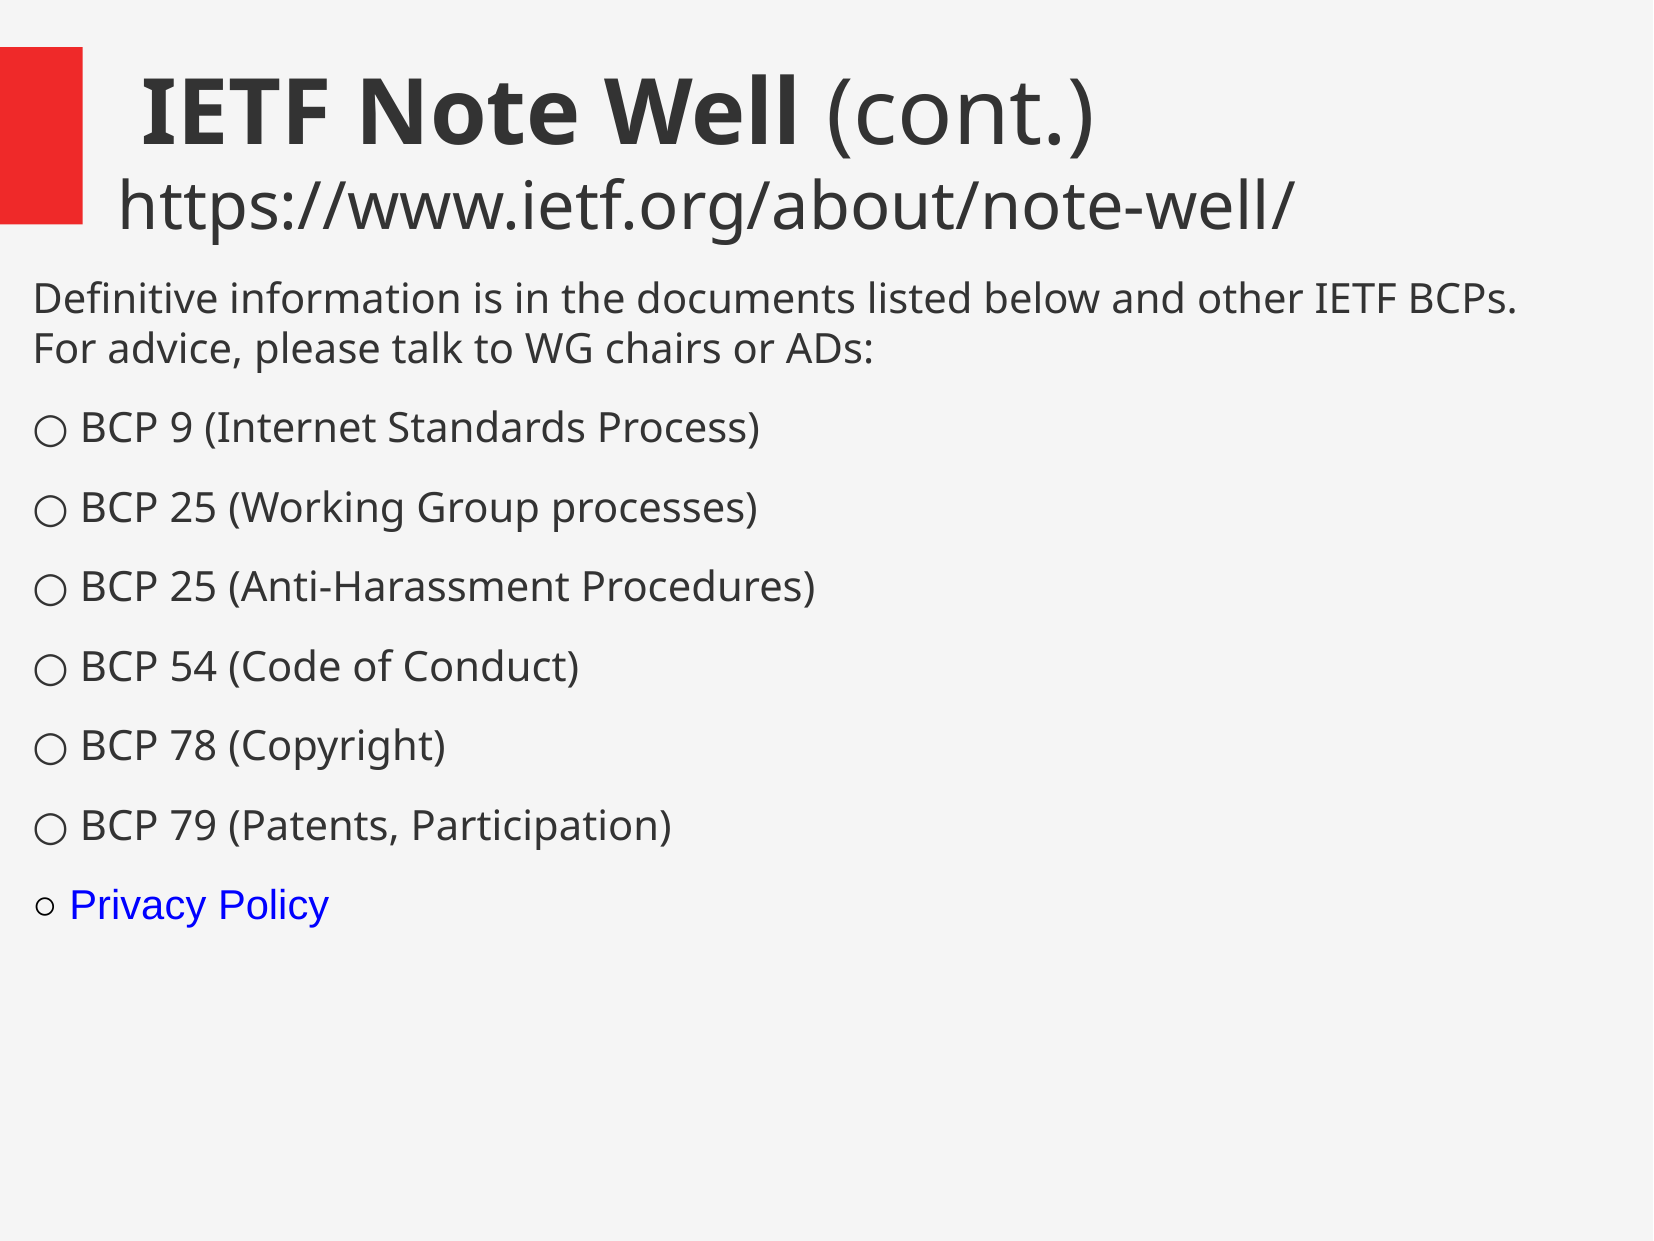

# IETF Note Well (cont.) https://www.ietf.org/about/note-well/
Definitive information is in the documents listed below and other IETF BCPs.
For advice, please talk to WG chairs or ADs:
○ BCP 9 (Internet Standards Process)
○ BCP 25 (Working Group processes)
○ BCP 25 (Anti-Harassment Procedures)
○ BCP 54 (Code of Conduct)
○ BCP 78 (Copyright)
○ BCP 79 (Patents, Participation)
○ Privacy Policy